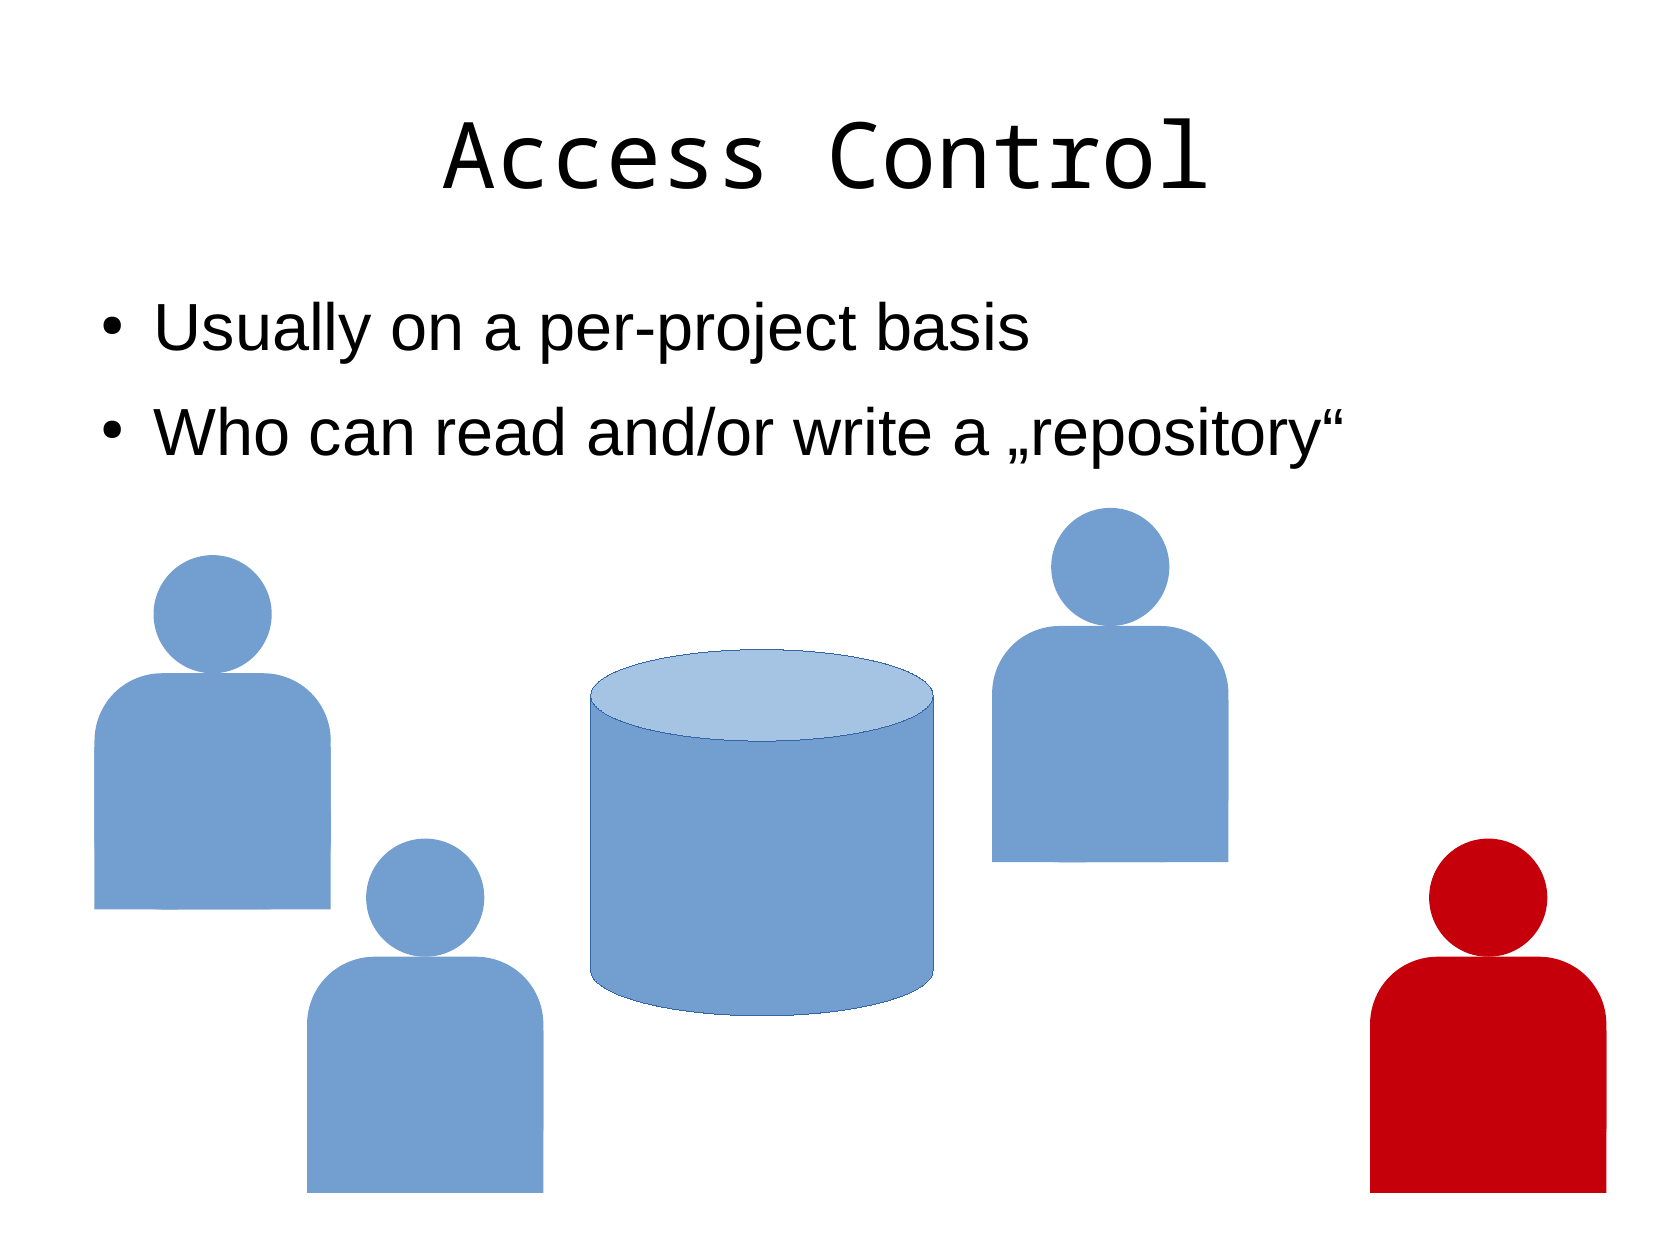

# Access Control
Usually on a per-project basis
Who can read and/or write a „repository“